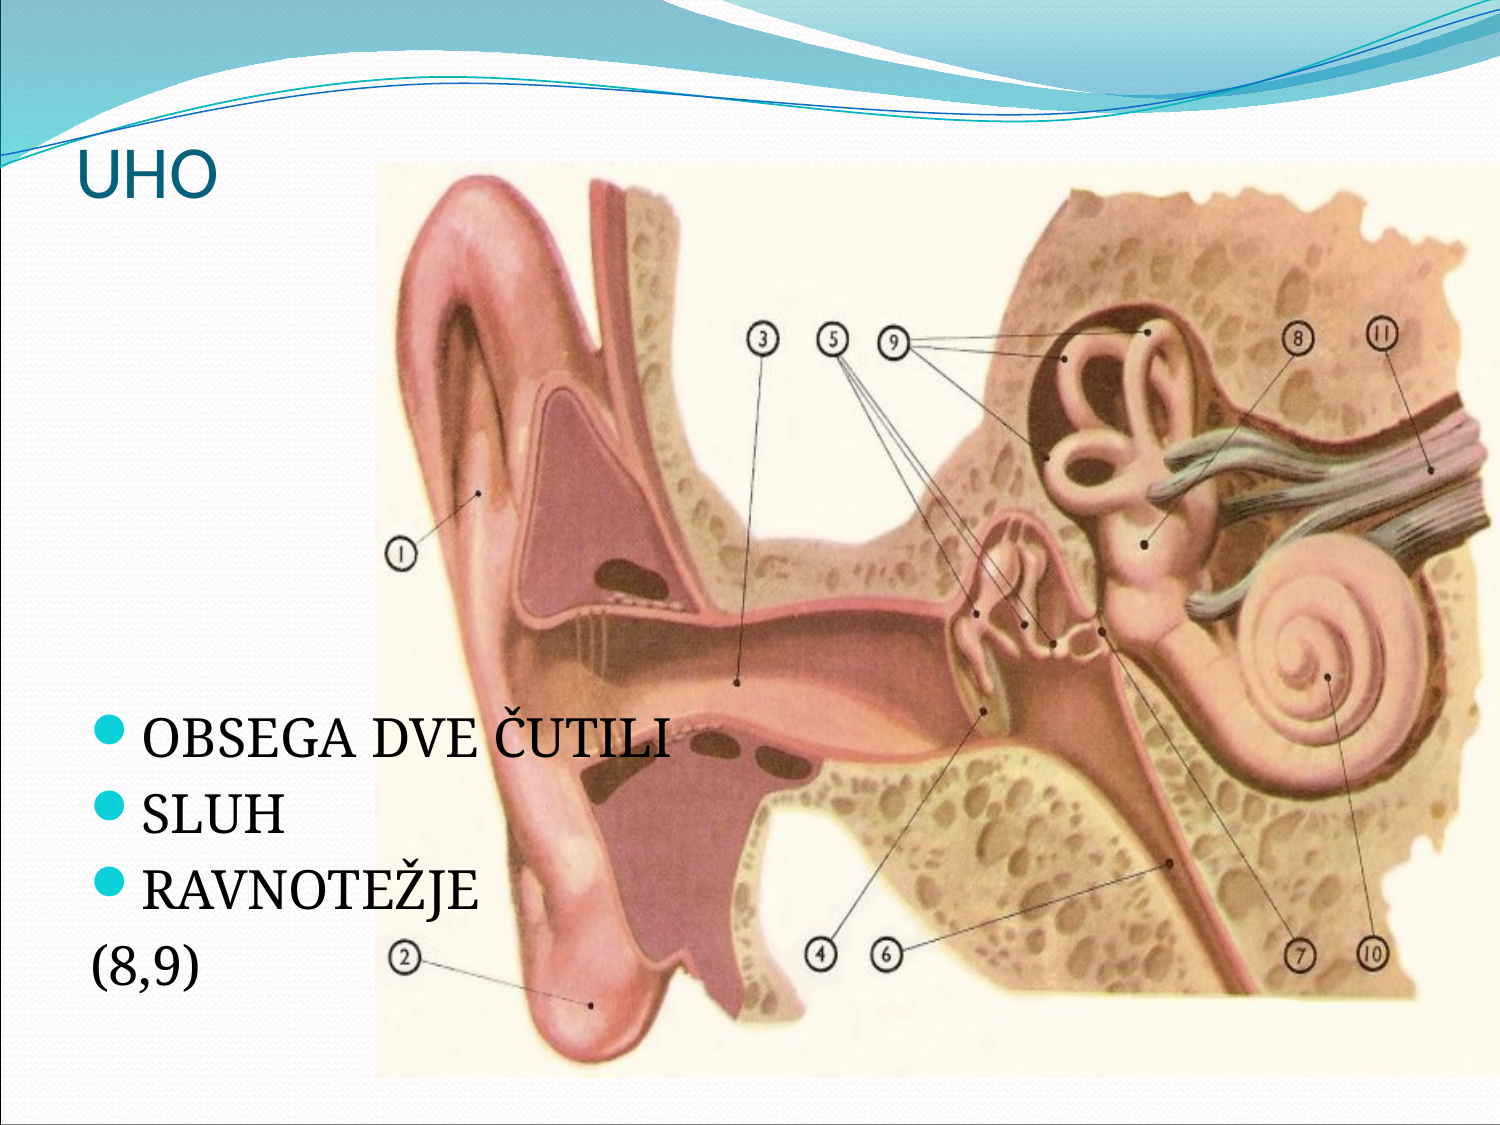

# UHO
OBSEGA DVE ČUTILI
SLUH
RAVNOTEŽJE
(8,9)